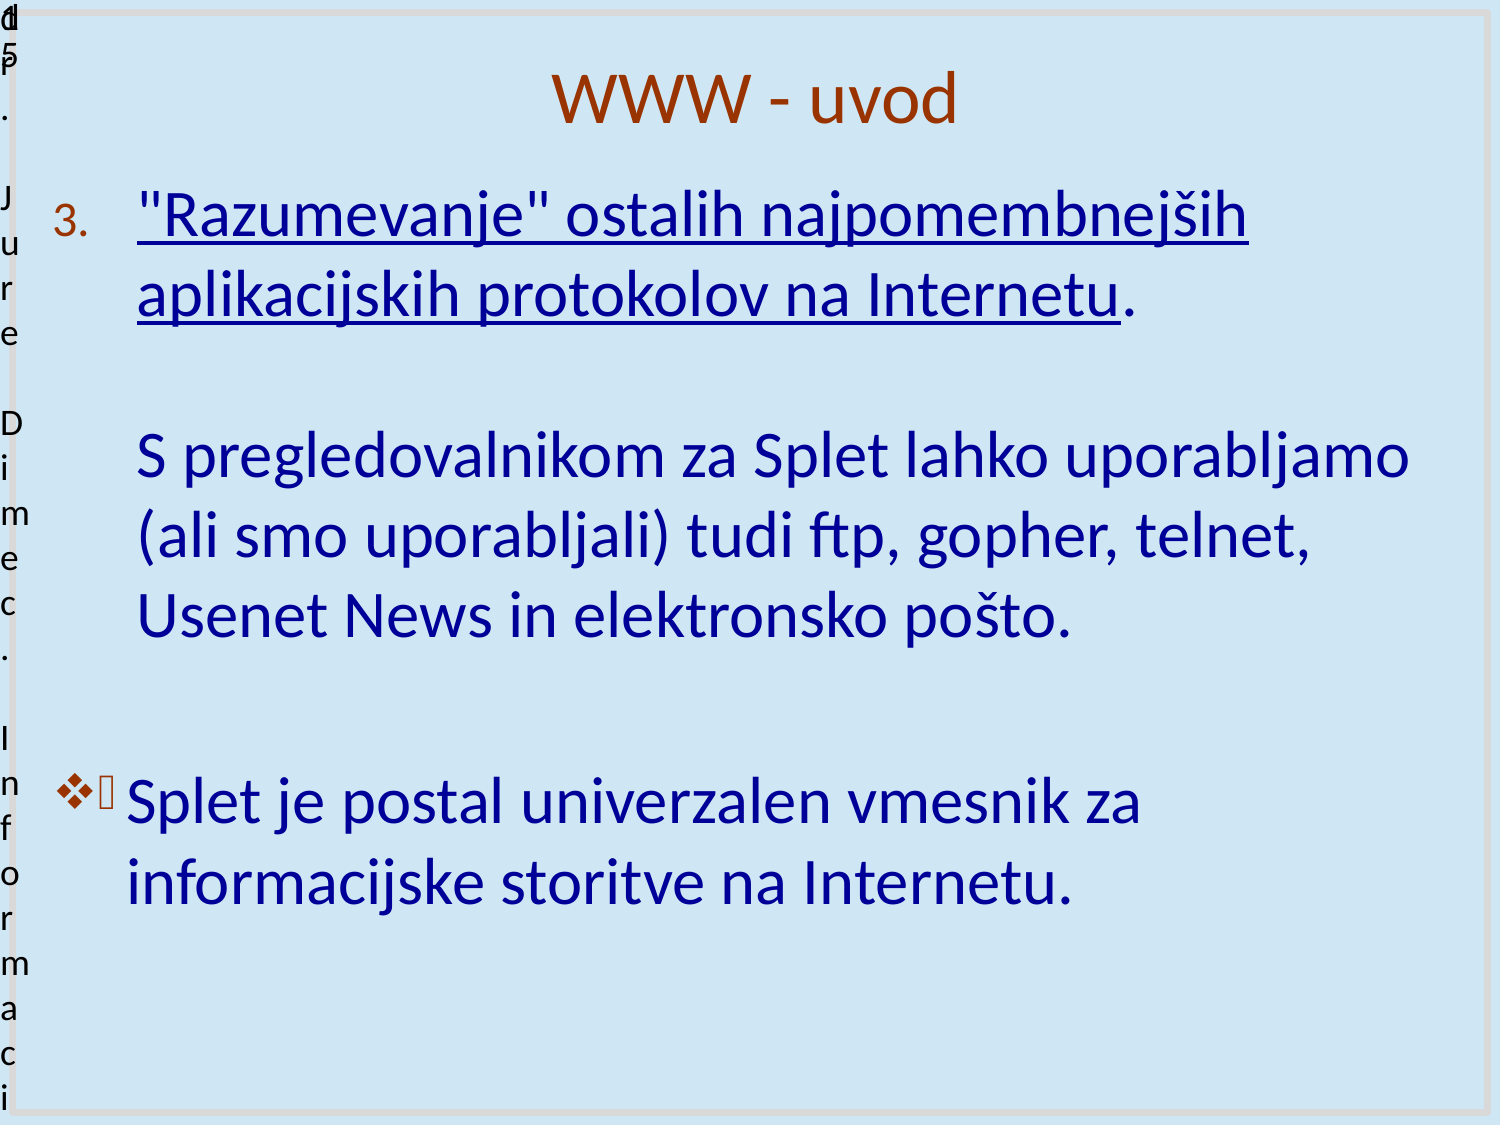

dr. Jure Dimec. Informacijski viri na Internetu (2011 / 12). Predspletne storitve 3.
# WWW - uvod
"Razumevanje" ostalih najpomembnejših aplikacijskih protokolov na Internetu.
S pregledovalnikom za Splet lahko uporabljamo (ali smo uporabljali) tudi ftp, gopher, telnet, Usenet News in elektronsko pošto.
Splet je postal univerzalen vmesnik za informacijske storitve na Internetu.